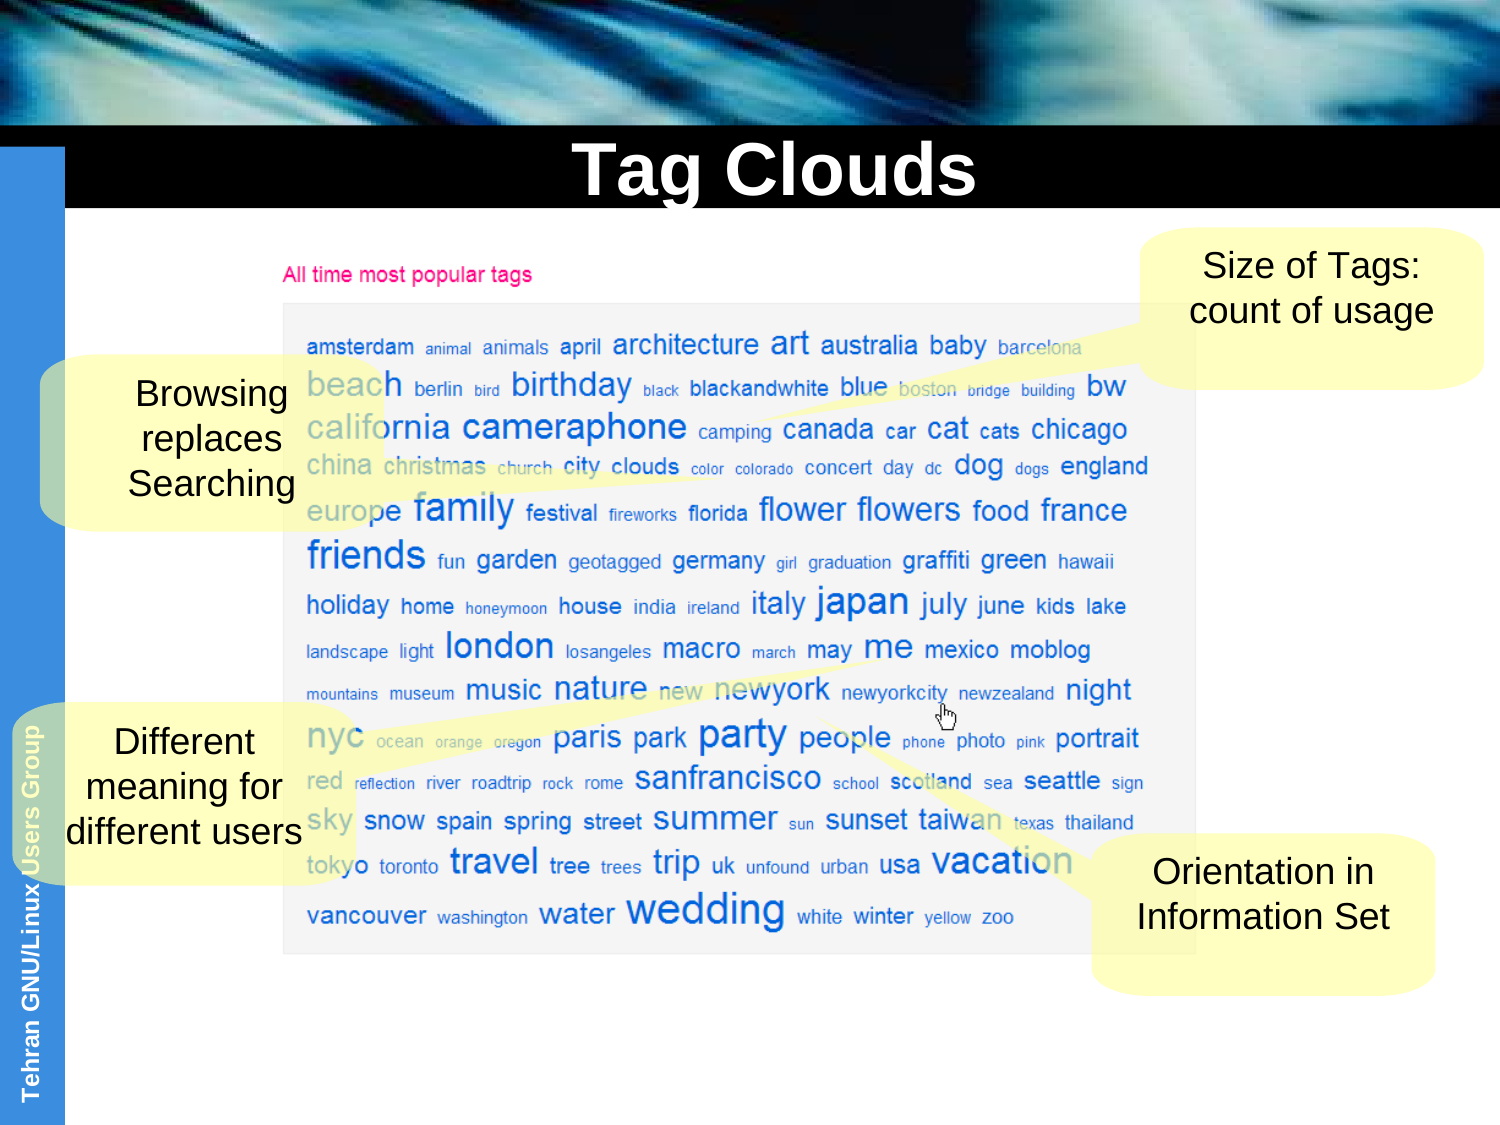

# Tag Clouds
Size of Tags: count of usage
Browsing replaces Searching
Different meaning for different users
Orientation in Information Set